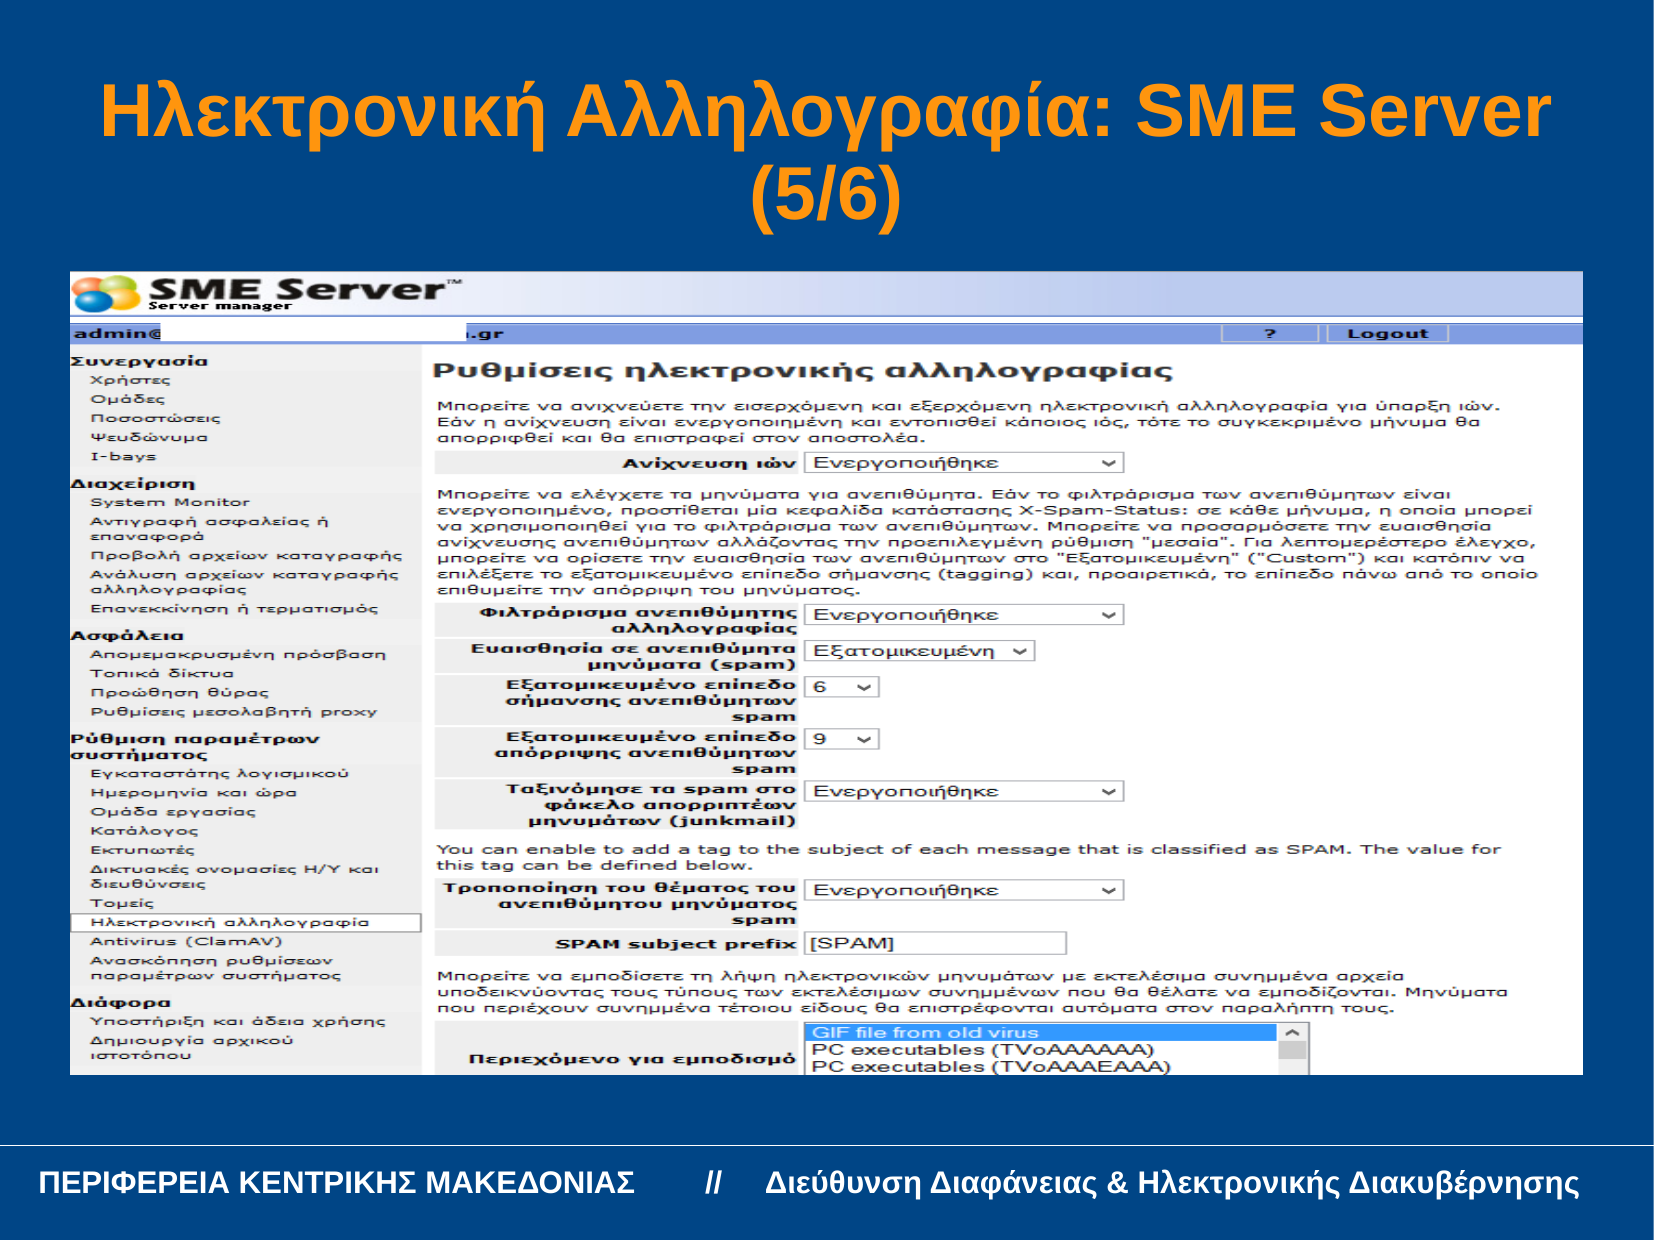

Ηλεκτρονική Αλληλογραφία: SME Server (5/6)
ΠΕΡΙΦΕΡΕΙΑ ΚΕΝΤΡΙΚΗΣ ΜΑΚΕΔΟΝΙΑΣ // Διεύθυνση Διαφάνειας & Ηλεκτρονικής Διακυβέρνησης